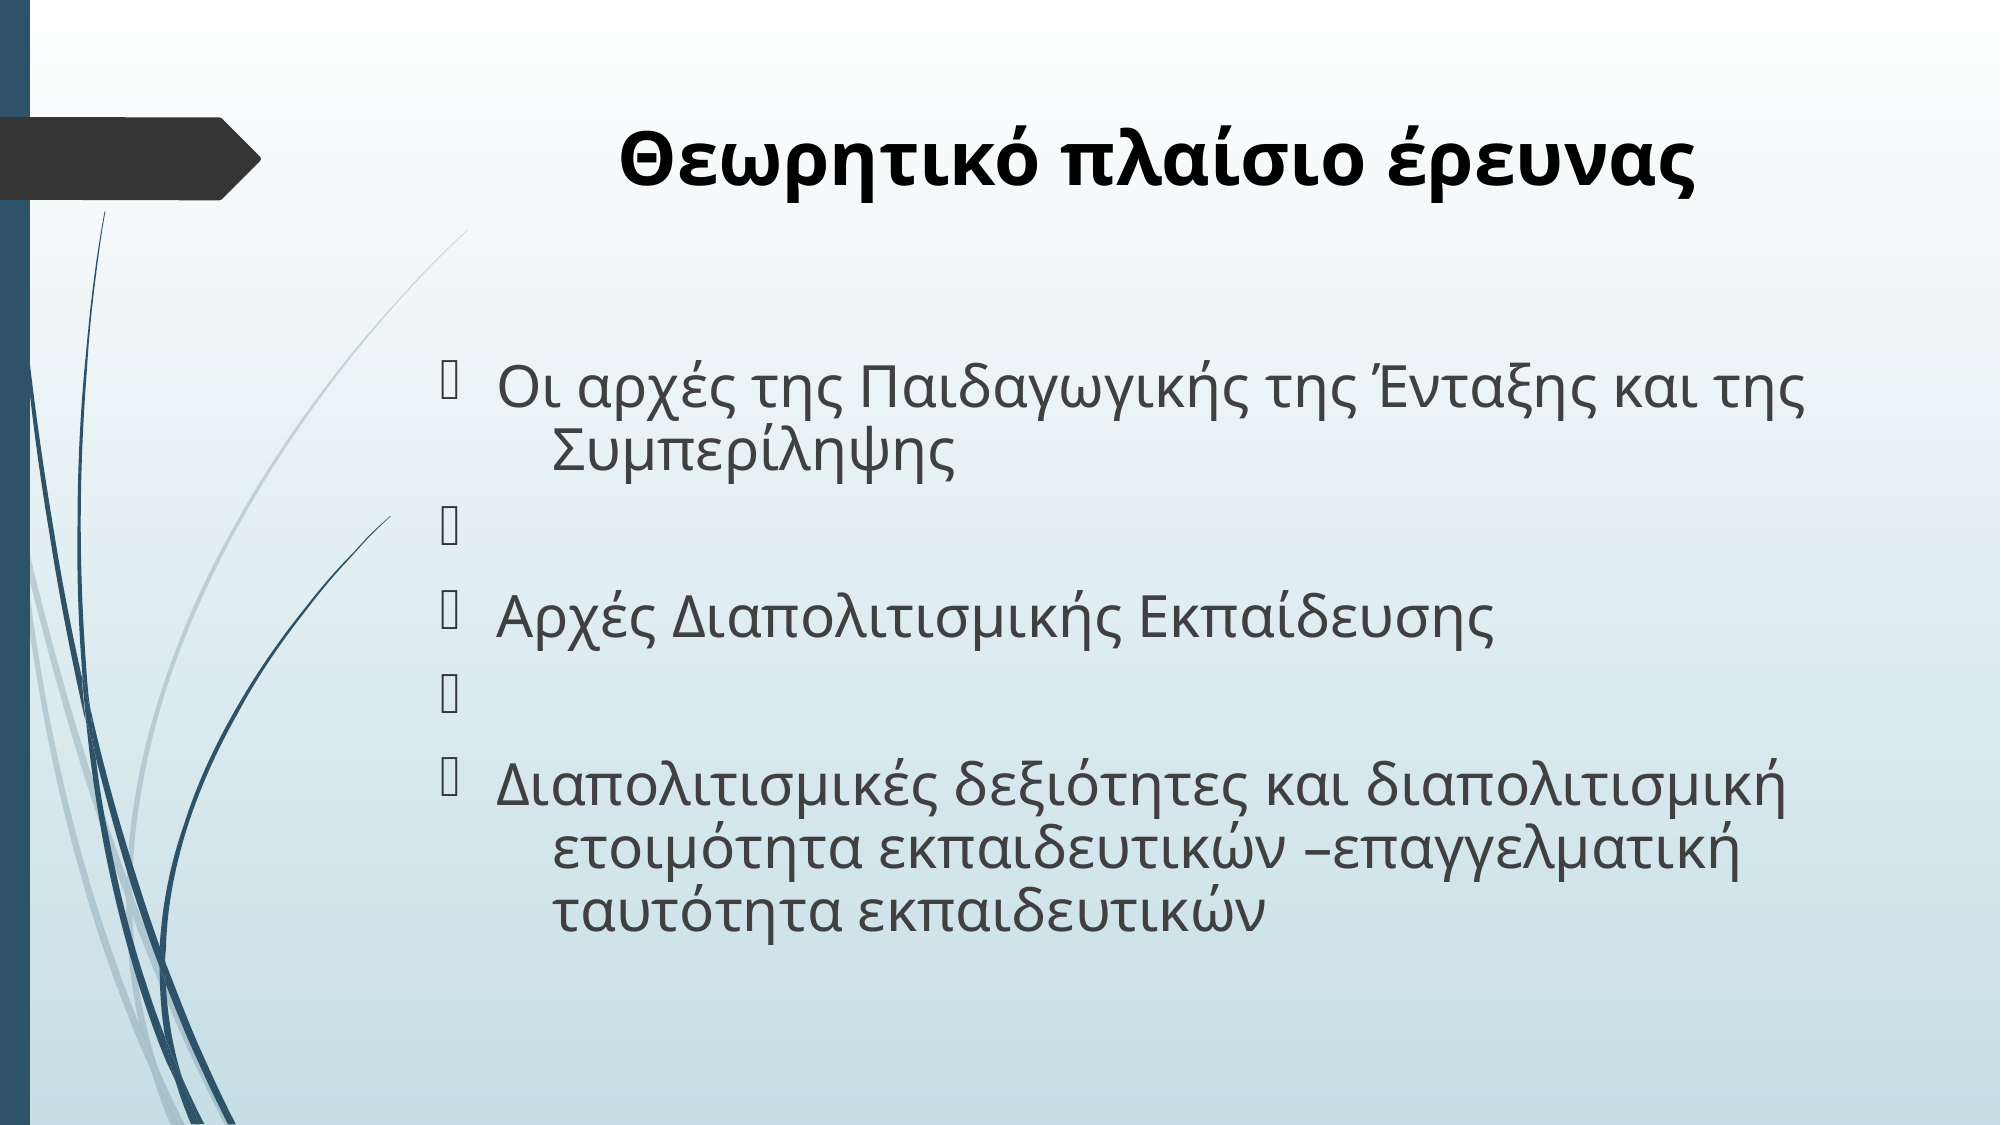

# Θεωρητικό πλαίσιο έρευνας
Οι αρχές της Παιδαγωγικής της Ένταξης και της Συμπερίληψης
Αρχές Διαπολιτισμικής Εκπαίδευσης
Διαπολιτισμικές δεξιότητες και διαπολιτισμική ετοιμότητα εκπαιδευτικών –επαγγελματική ταυτότητα εκπαιδευτικών